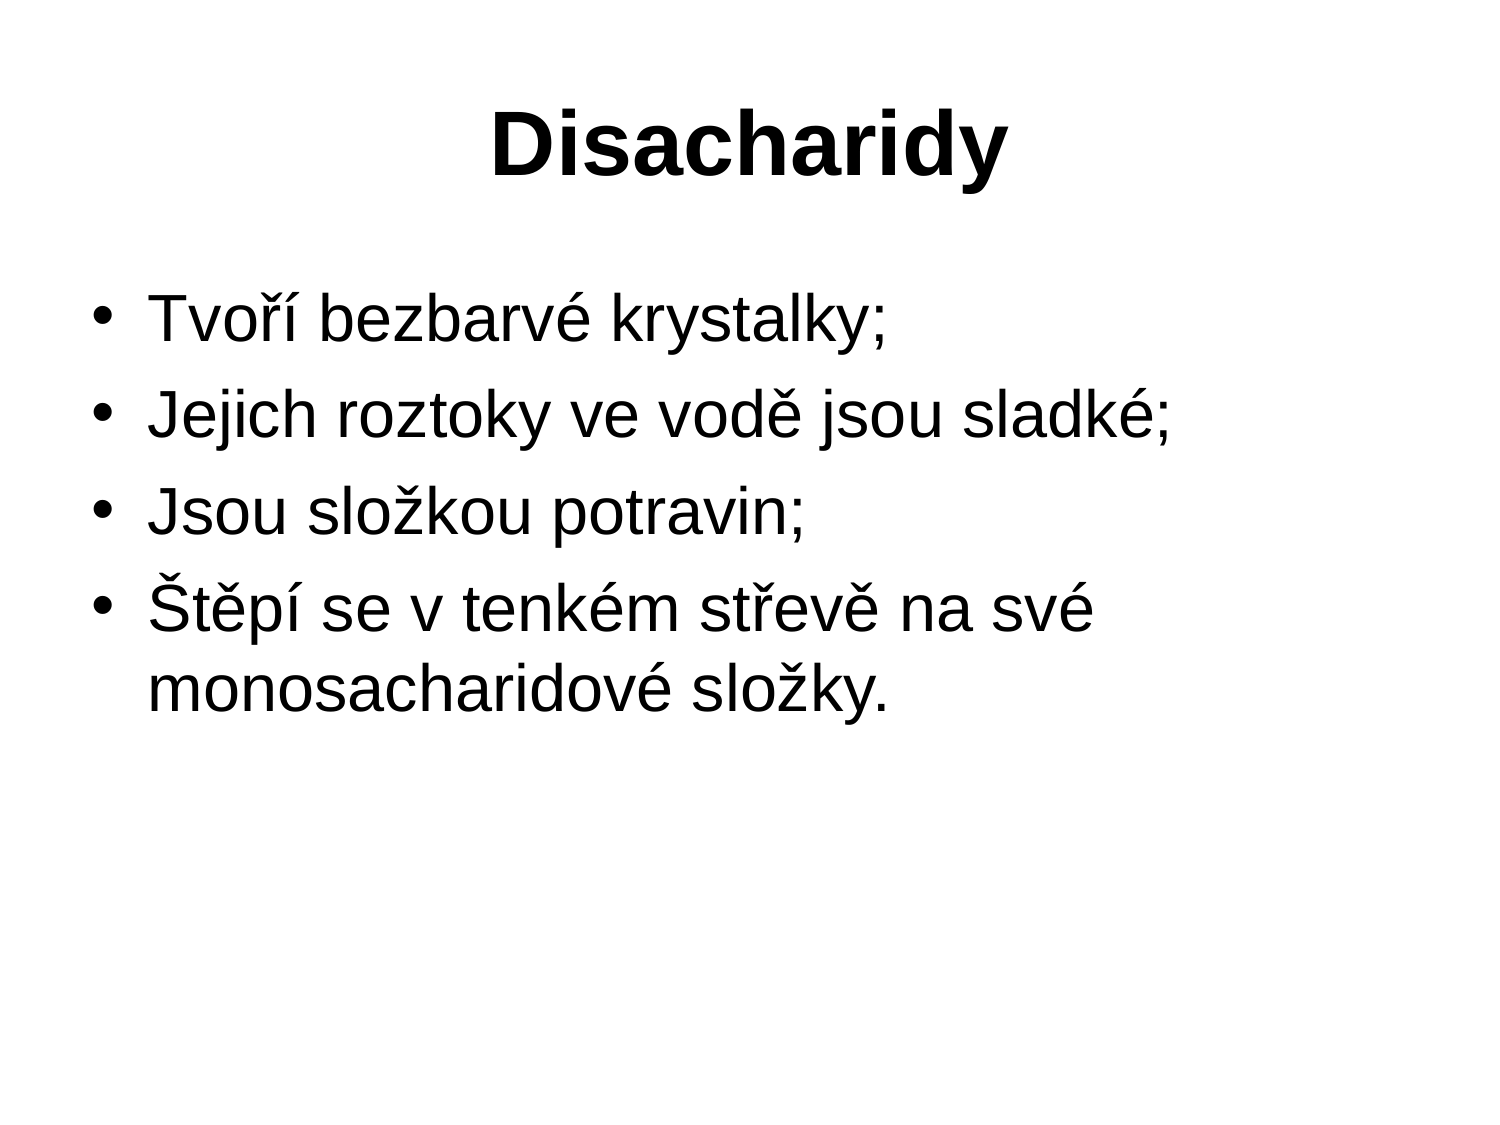

Disacharidy
# Tvoří bezbarvé krystalky;
Jejich roztoky ve vodě jsou sladké;
Jsou složkou potravin;
Štěpí se v tenkém střevě na své monosacharidové složky.